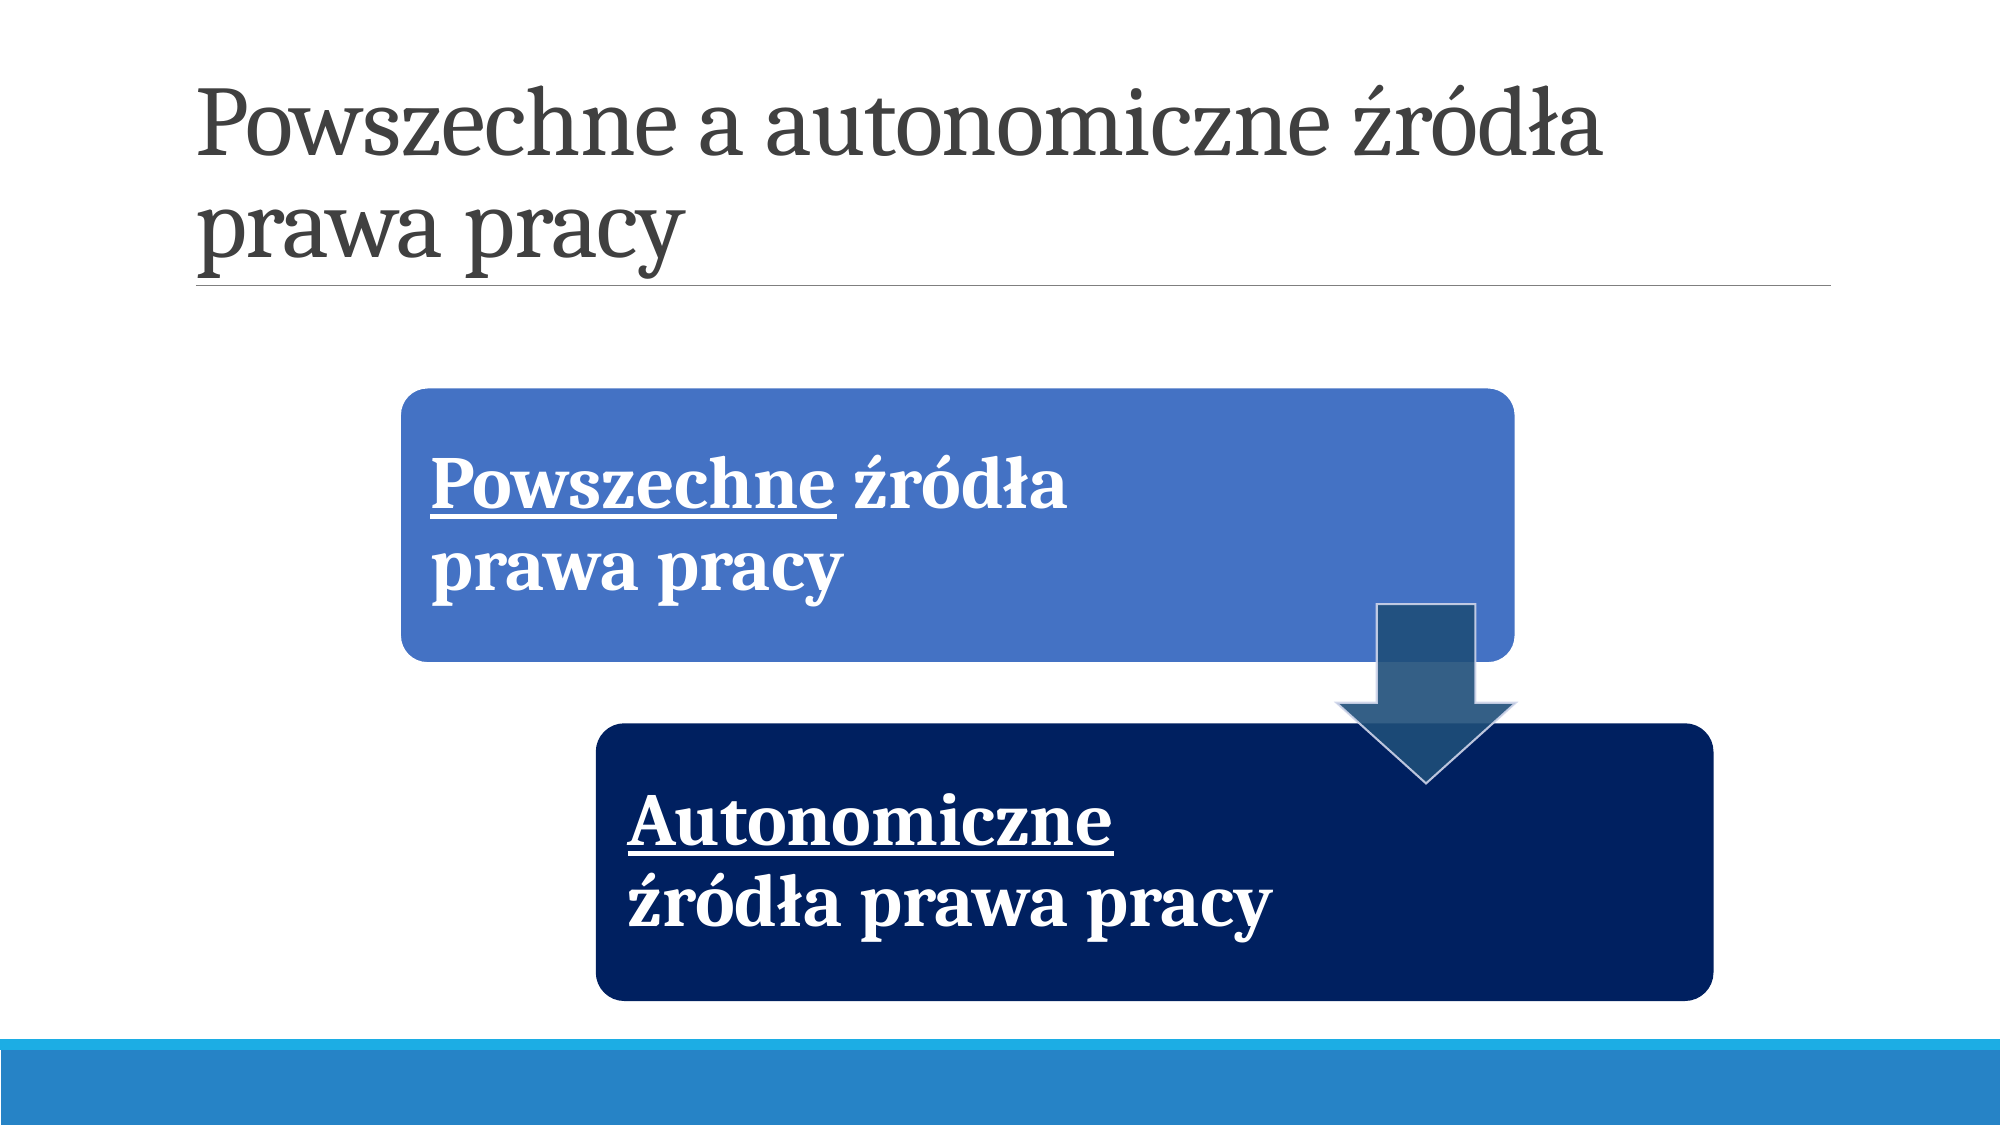

# Powszechne a autonomiczne źródła prawa pracy
Powszechne źródła prawa pracy
Autonomiczne źródła prawa pracy